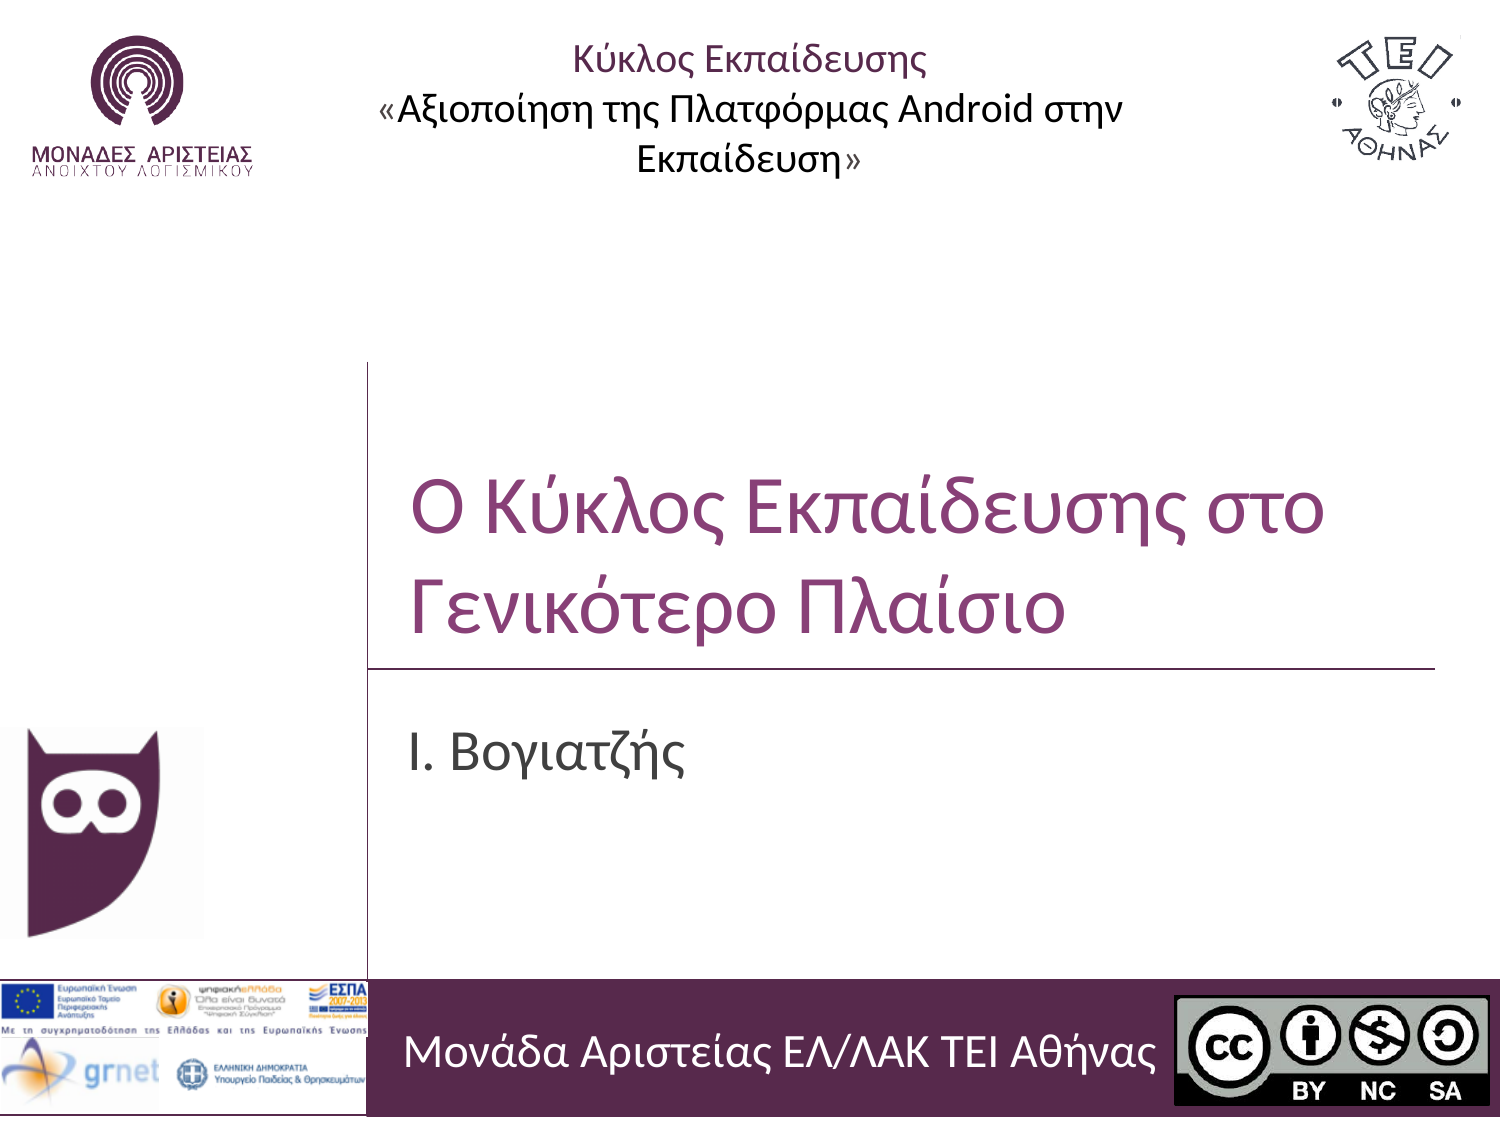

Κύκλος Εκπαίδευσης
«Αξιοποίηση της Πλατφόρμας Android στην Εκπαίδευση»
# Ο Κύκλος Εκπαίδευσης στο Γενικότερο Πλαίσιο
Ι. Βογιατζής
Μονάδα Αριστείας ΕΛ/ΛΑΚ ΤΕΙ Αθήνας